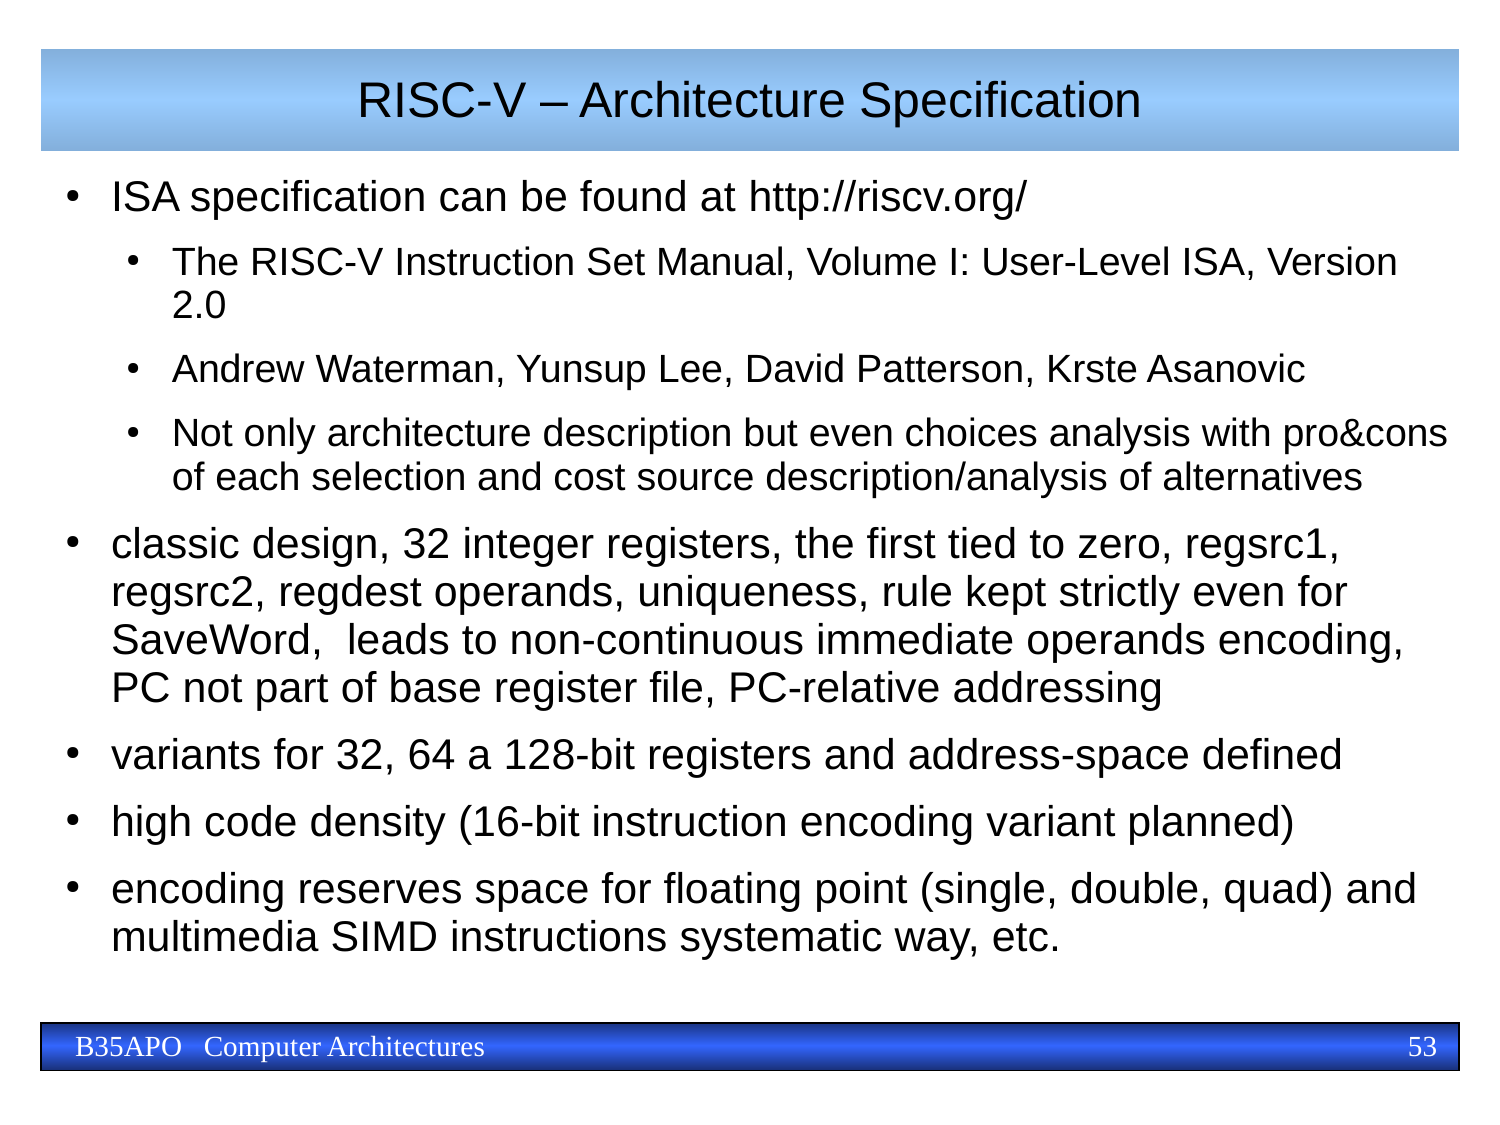

# RISC-V – Architecture Specification
ISA specification can be found at http://riscv.org/
The RISC-V Instruction Set Manual, Volume I: User-Level ISA, Version 2.0
Andrew Waterman, Yunsup Lee, David Patterson, Krste Asanovic
Not only architecture description but even choices analysis with pro&cons of each selection and cost source description/analysis of alternatives
classic design, 32 integer registers, the first tied to zero, regsrc1, regsrc2, regdest operands, uniqueness, rule kept strictly even for SaveWord, leads to non-continuous immediate operands encoding, PC not part of base register file, PC-relative addressing
variants for 32, 64 a 128-bit registers and address-space defined
high code density (16-bit instruction encoding variant planned)
encoding reserves space for floating point (single, double, quad) and multimedia SIMD instructions systematic way, etc.
B35APO Computer Architectures
53